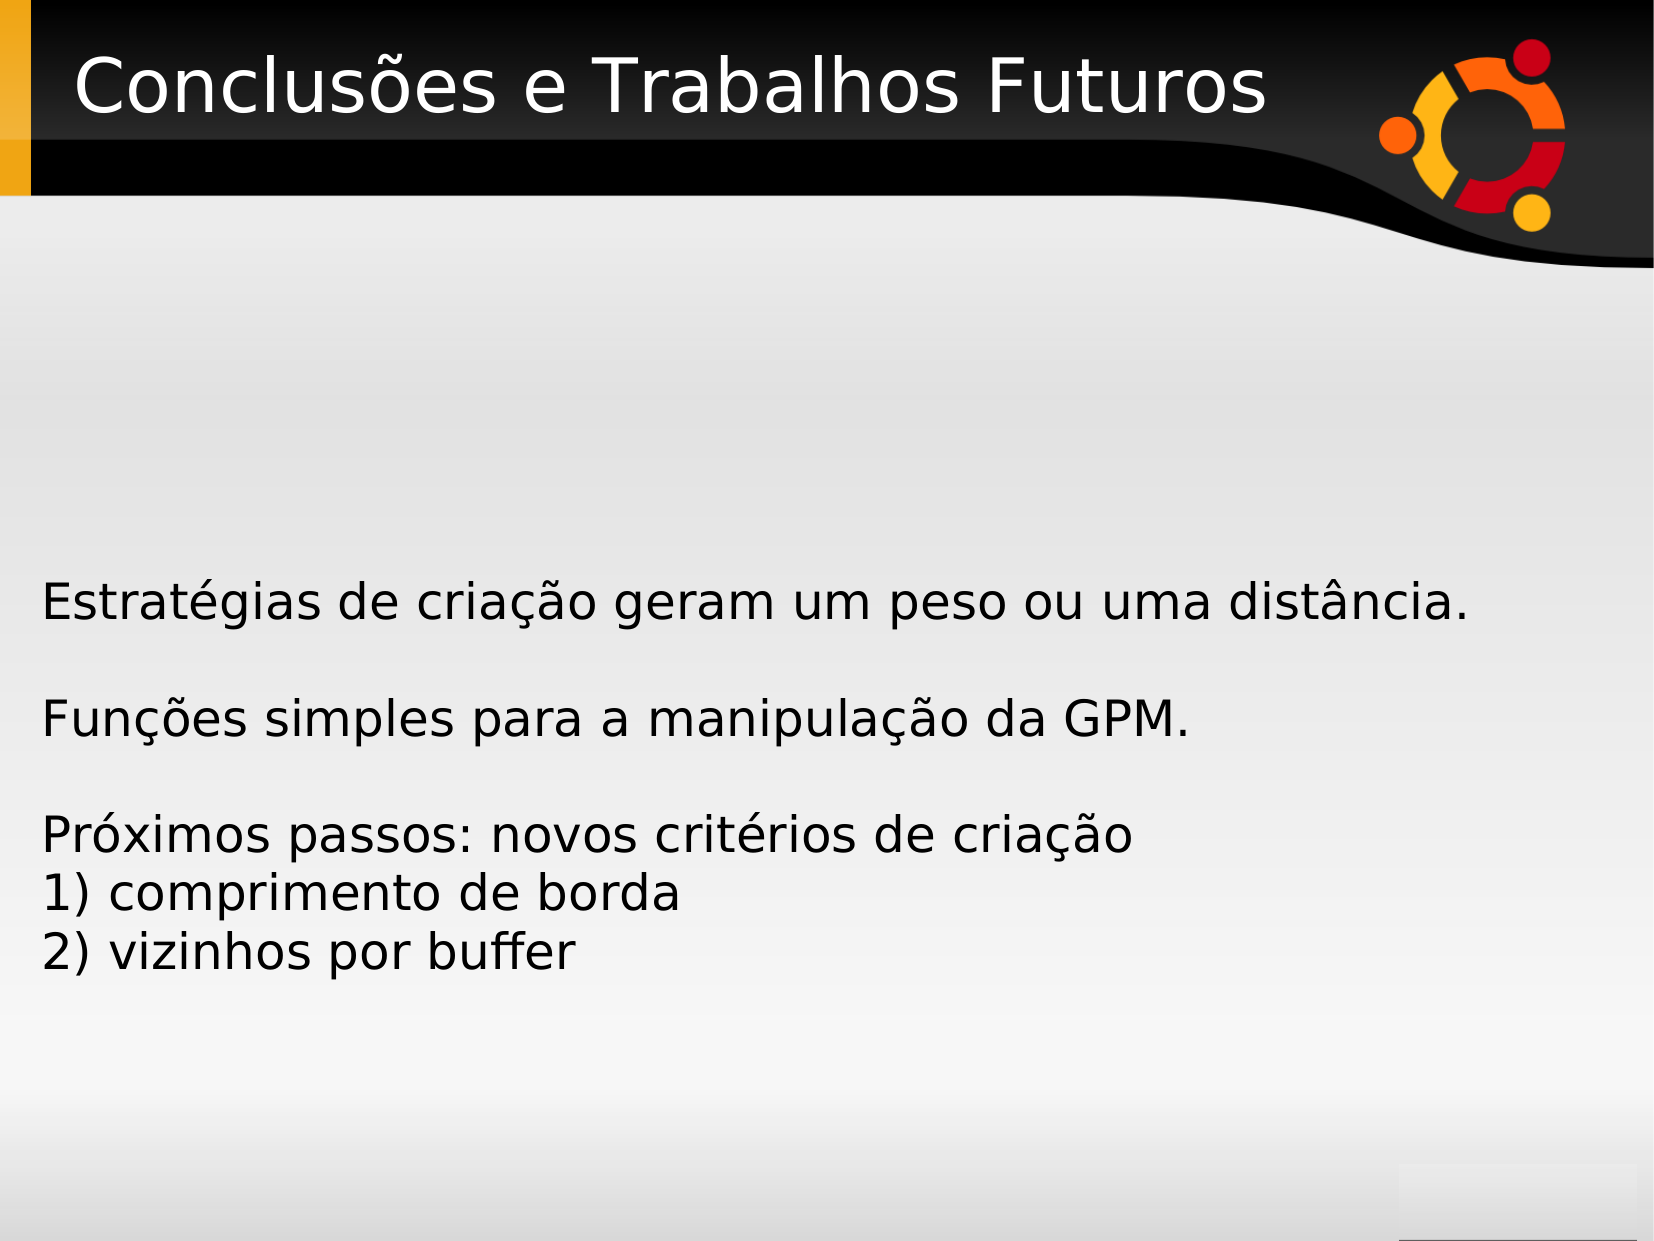

Conclusões e Trabalhos Futuros
Estratégias de criação geram um peso ou uma distância.
Funções simples para a manipulação da GPM.
Próximos passos: novos critérios de criação
1) comprimento de borda
2) vizinhos por buffer